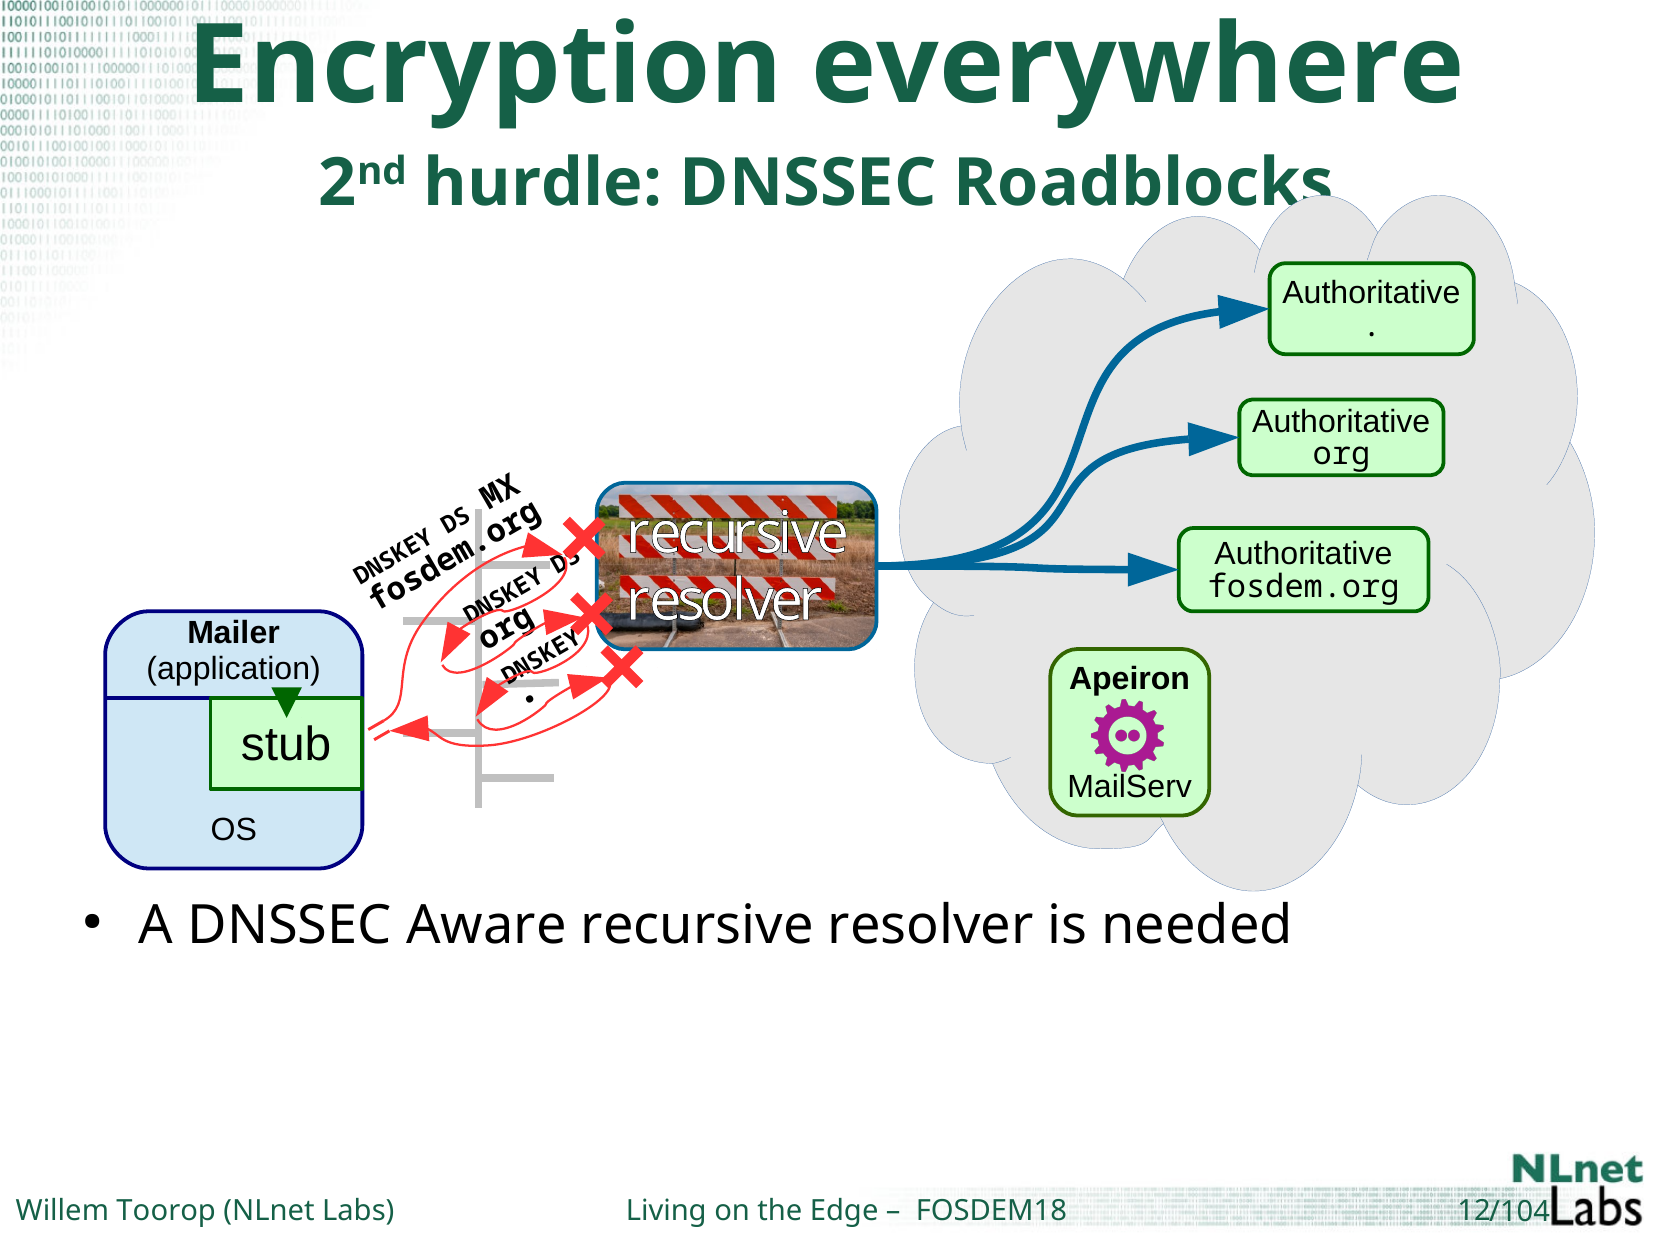

# Encryption everywhere 2nd hurdle: DNSSEC Roadblocks
A DNSSEC Aware recursive resolver is needed